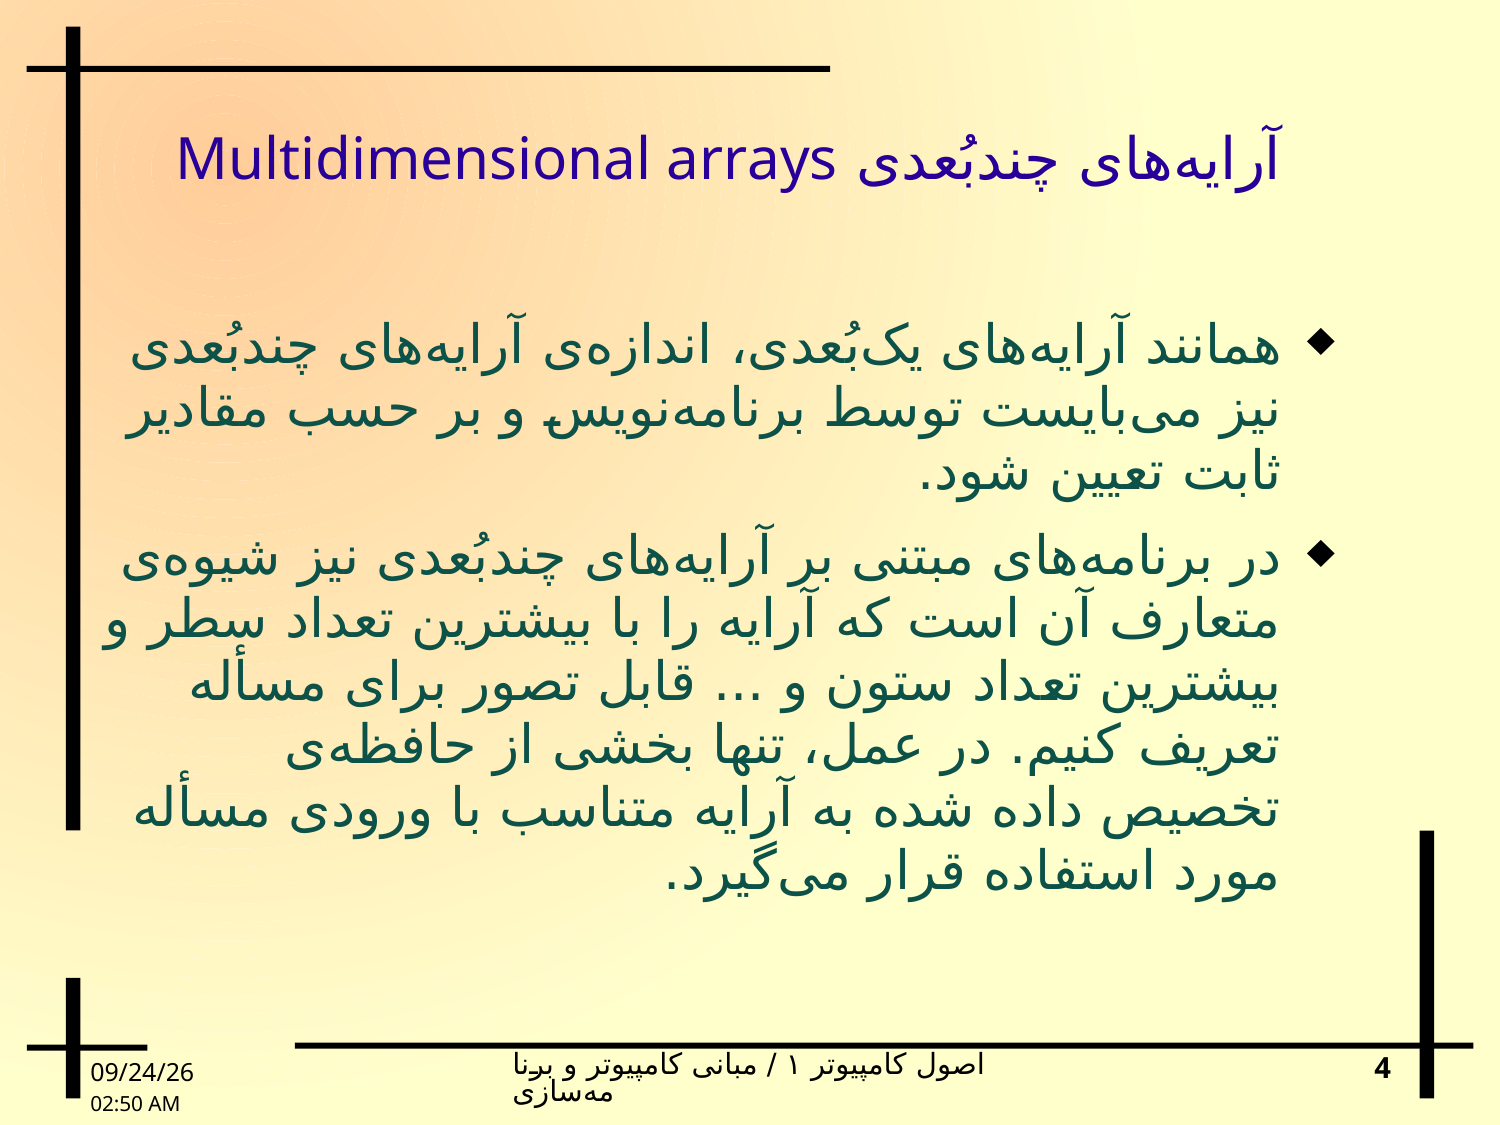

# آرایه‌های چندبُعدی Multidimensional arrays
همانند آرایه‌های یک‌بُعدی، اندازه‌ی آرایه‌های چندبُعدی نیز می‌بایست توسط برنامه‌نویس و بر حسب مقادیر ثابت تعیین شود.
در برنامه‌های مبتنی بر آرایه‌های چندبُعدی نیز شیوه‌ی متعارف آن است که آرایه را با بیشترین تعداد سطر و بیشترین تعداد ستون و ... قابل تصور برای مسأله تعریف کنیم. در عمل، تنها بخشی از حافظه‌ی تخصیص داده شده به آرایه متناسب با ورودی مسأله مورد استفاده قرار می‌گیرد.
اصول کامپیوتر ۱ / مبانی کامپیوتر و برنامه‌سازی
4